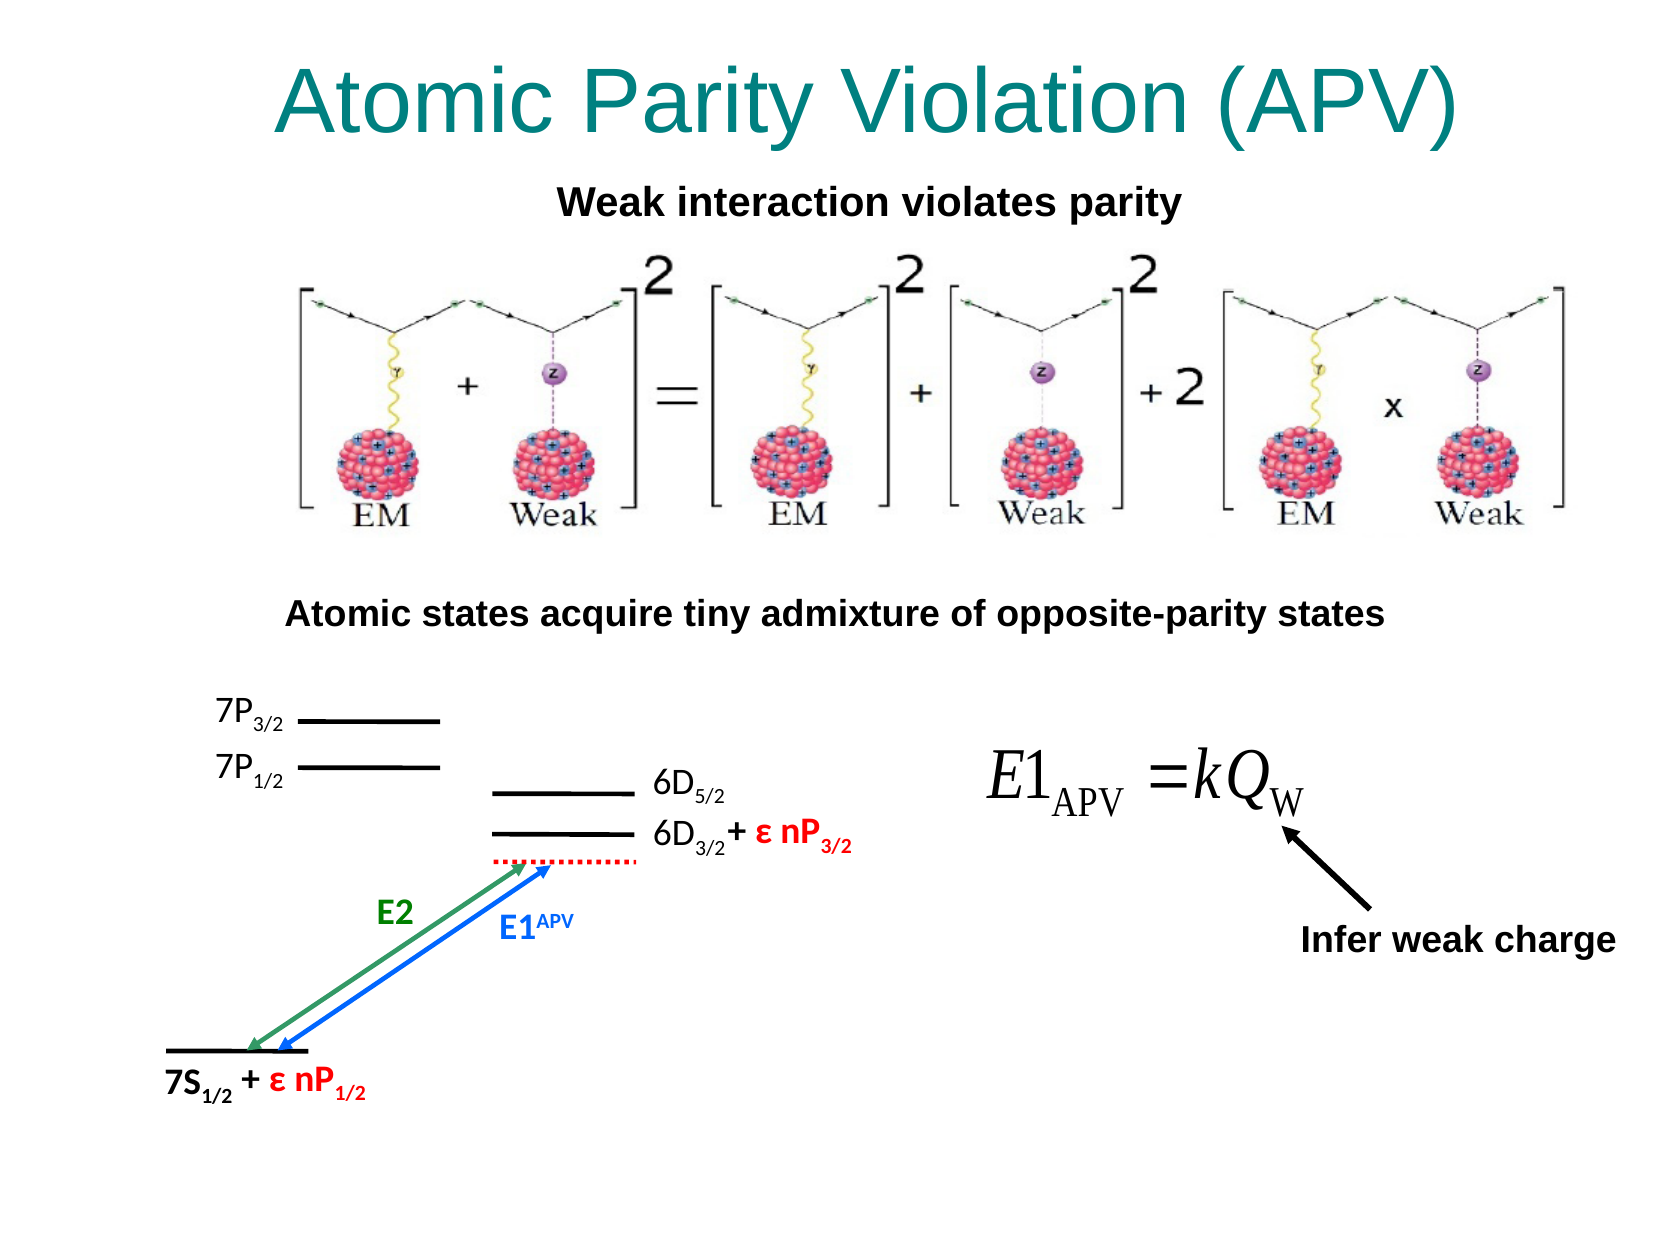

# Atomic Parity Violation (APV)
Weak interaction violates parity
Atomic states acquire tiny admixture of opposite-parity states
Infer weak charge
7P3/2
7P1/2
6D5/2
+ ε nP3/2
6D3/2
E2
E1APV
 + ε nP1/2
7S1/2